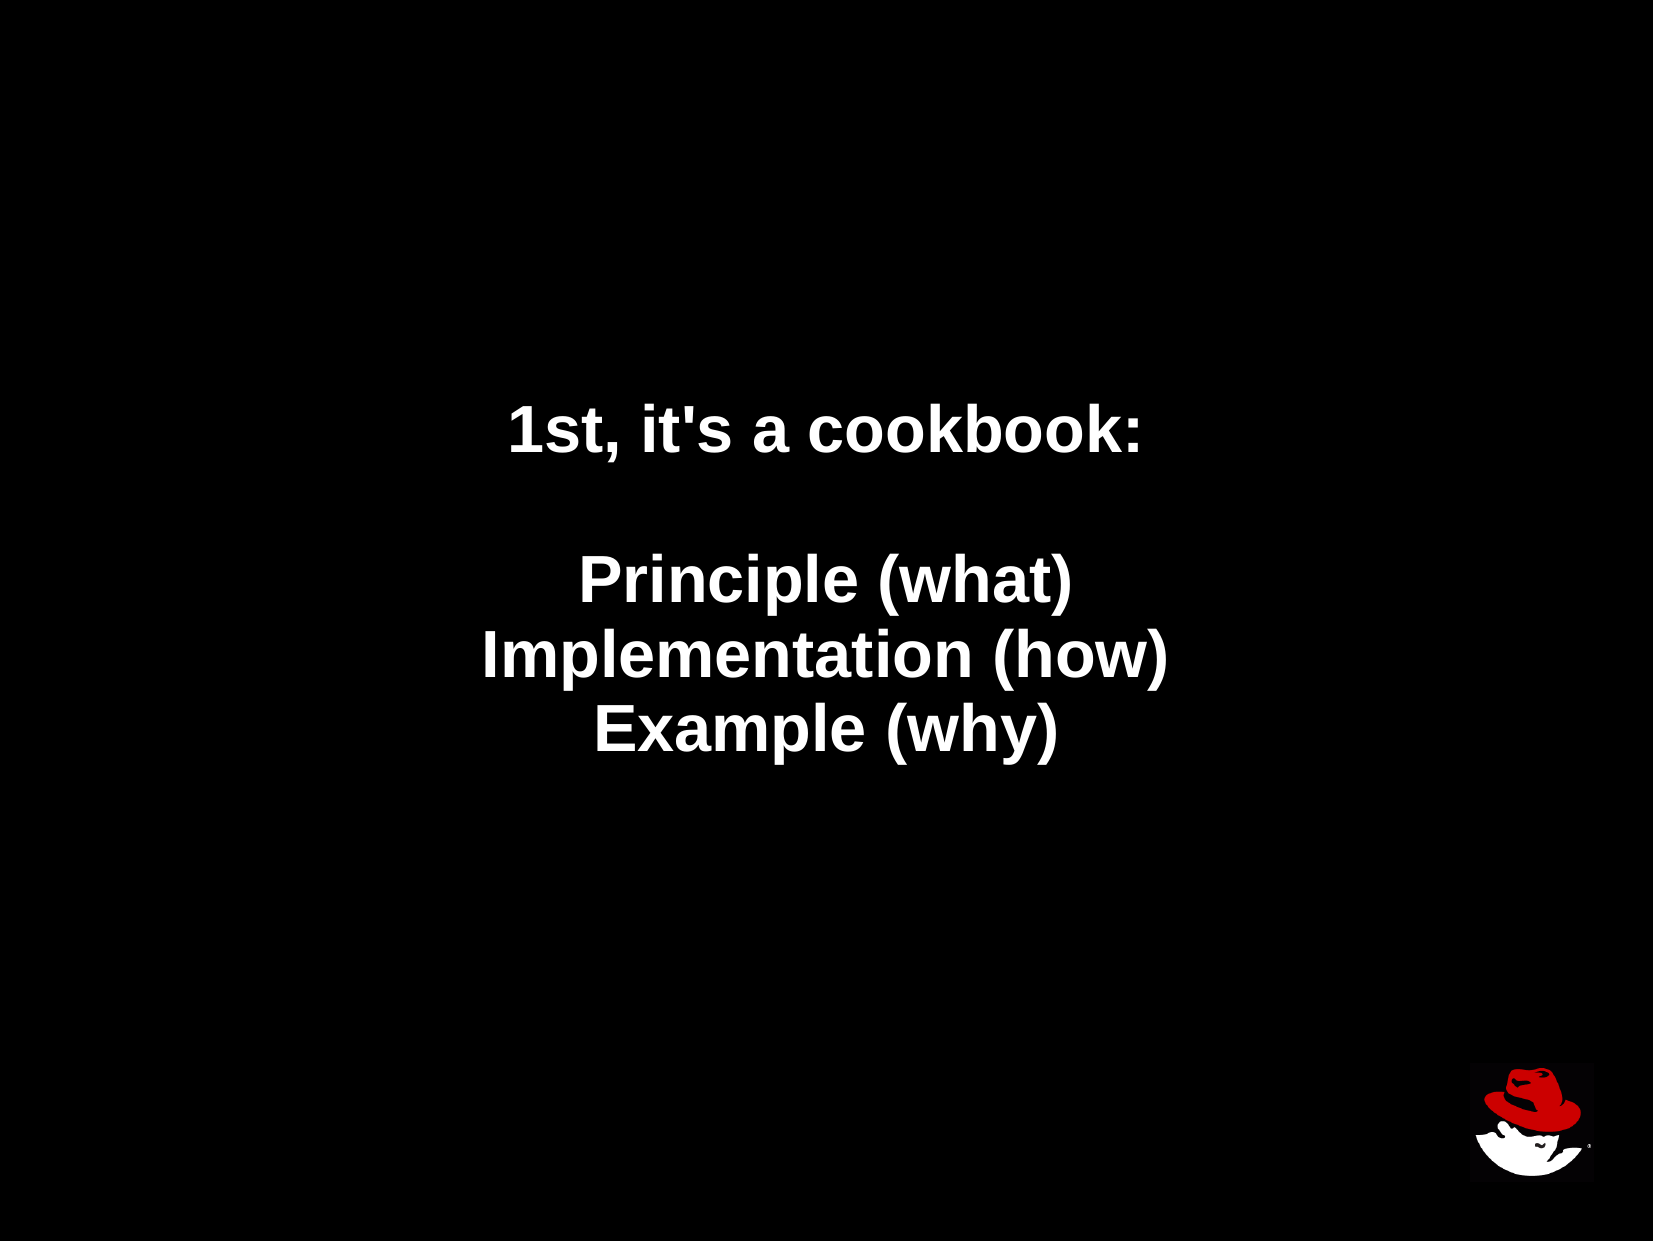

# 1st, it's a cookbook:
Principle (what)
Implementation (how)
Example (why)